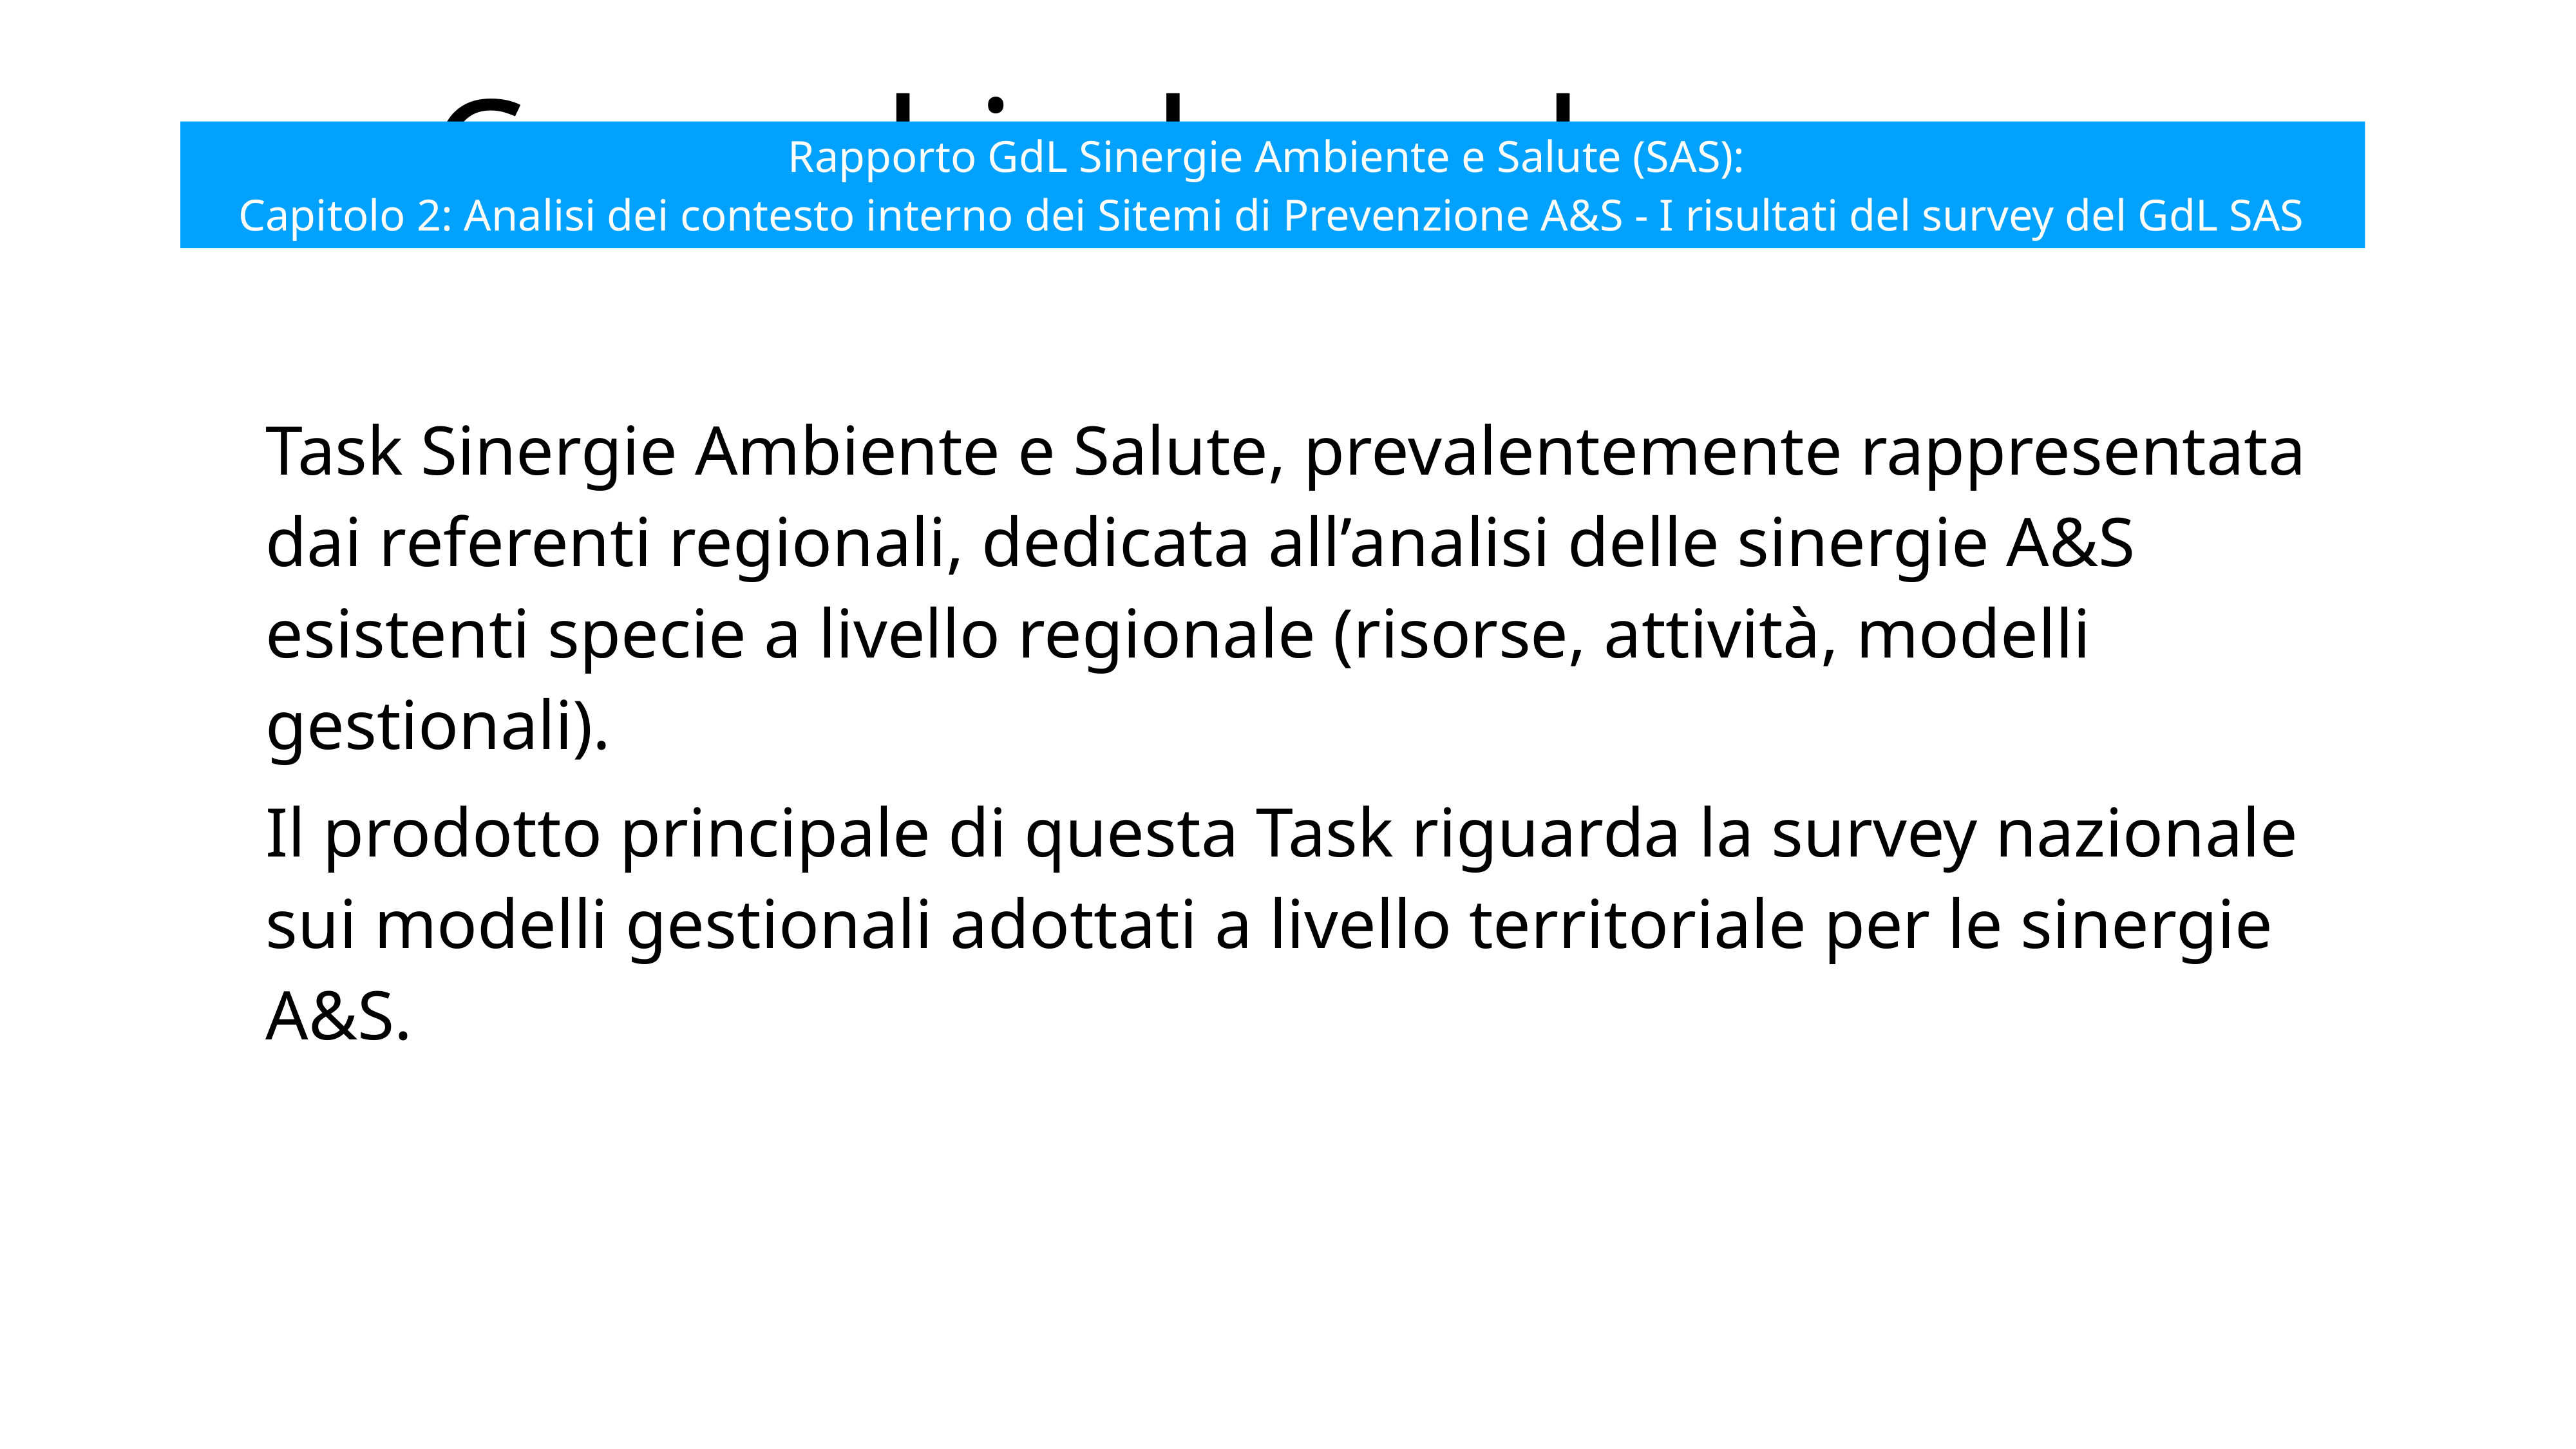

Cosa chiedere al gruppo
Rapporto GdL Sinergie Ambiente e Salute (SAS):
Capitolo 2: Analisi dei contesto interno dei Sitemi di Prevenzione A&S - I risultati del survey del GdL SAS
Task Sinergie Ambiente e Salute, prevalentemente rappresentata dai referenti regionali, dedicata all’analisi delle sinergie A&S esistenti specie a livello regionale (risorse, attività, modelli gestionali).
Il prodotto principale di questa Task riguarda la survey nazionale sui modelli gestionali adottati a livello territoriale per le sinergie A&S.